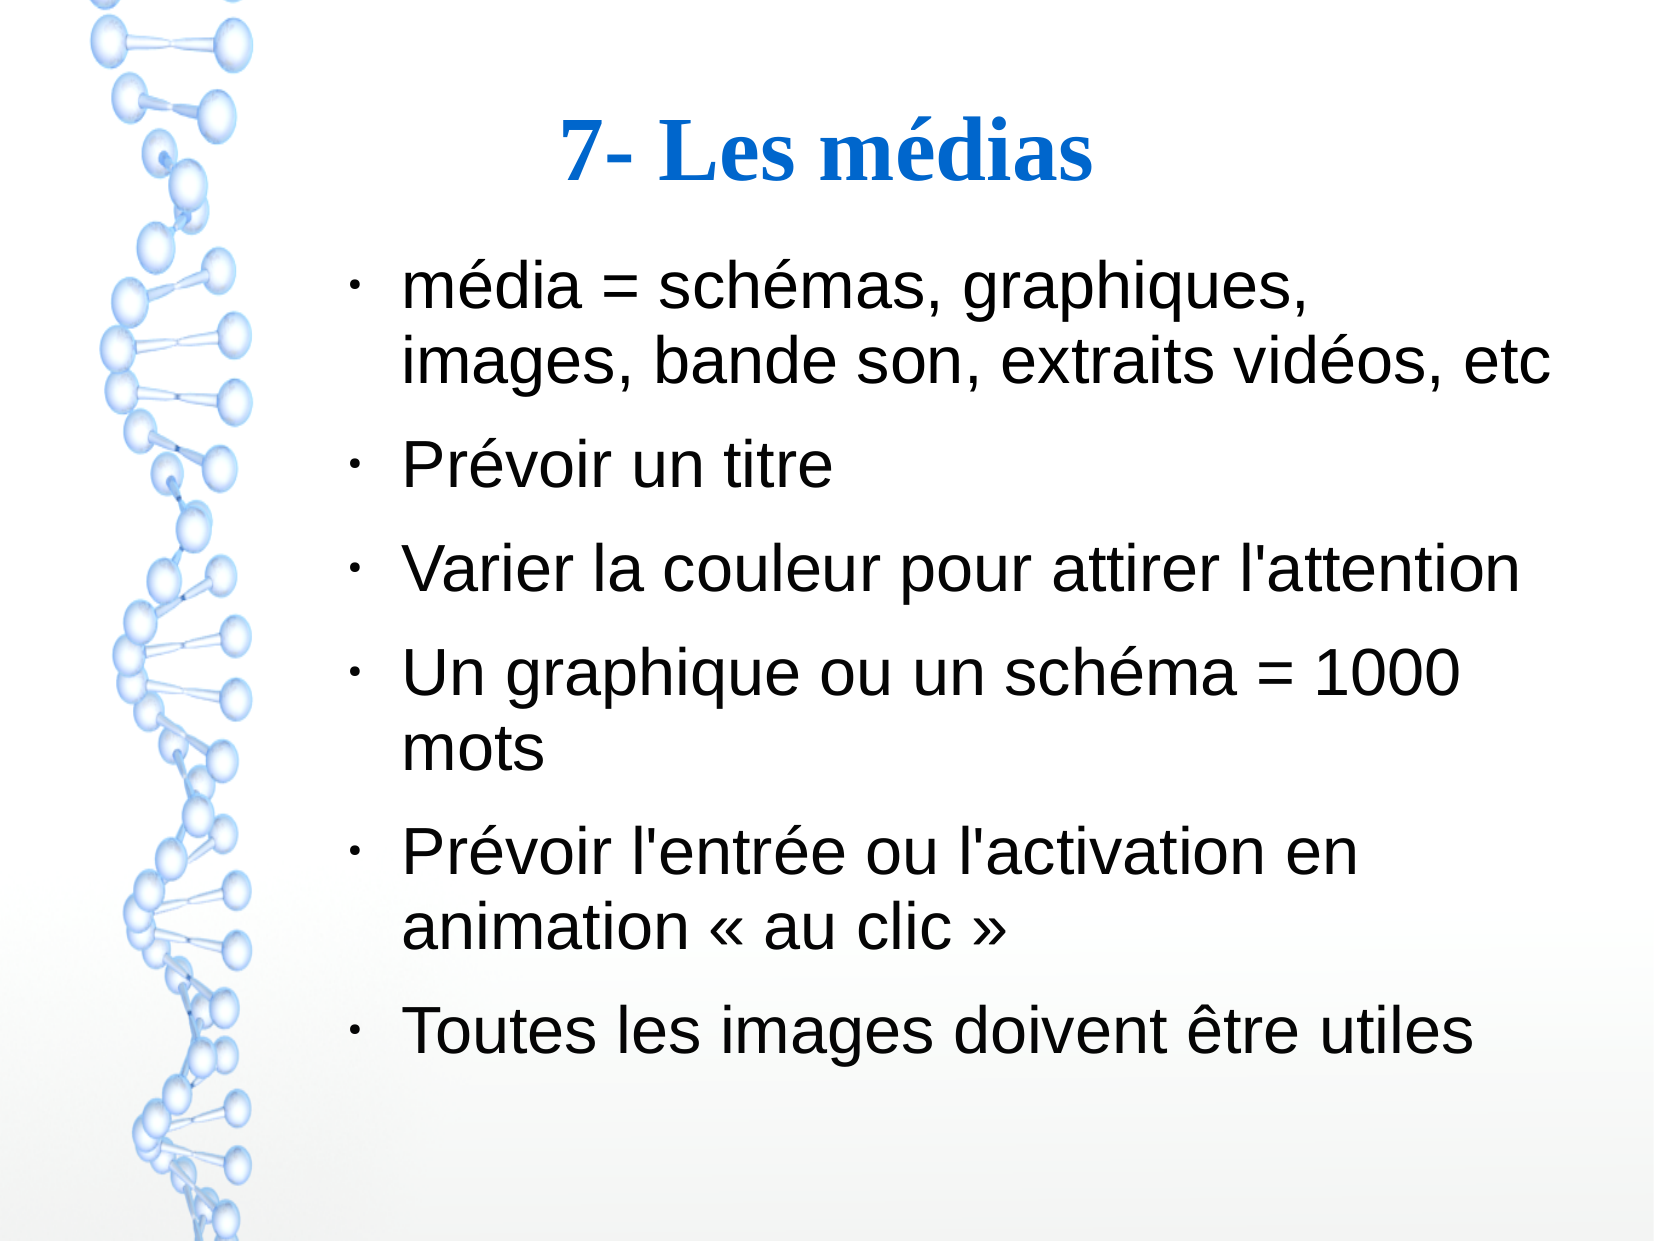

# 7- Les médias
média = schémas, graphiques, images, bande son, extraits vidéos, etc
Prévoir un titre
Varier la couleur pour attirer l'attention
Un graphique ou un schéma = 1000 mots
Prévoir l'entrée ou l'activation en animation « au clic »
Toutes les images doivent être utiles